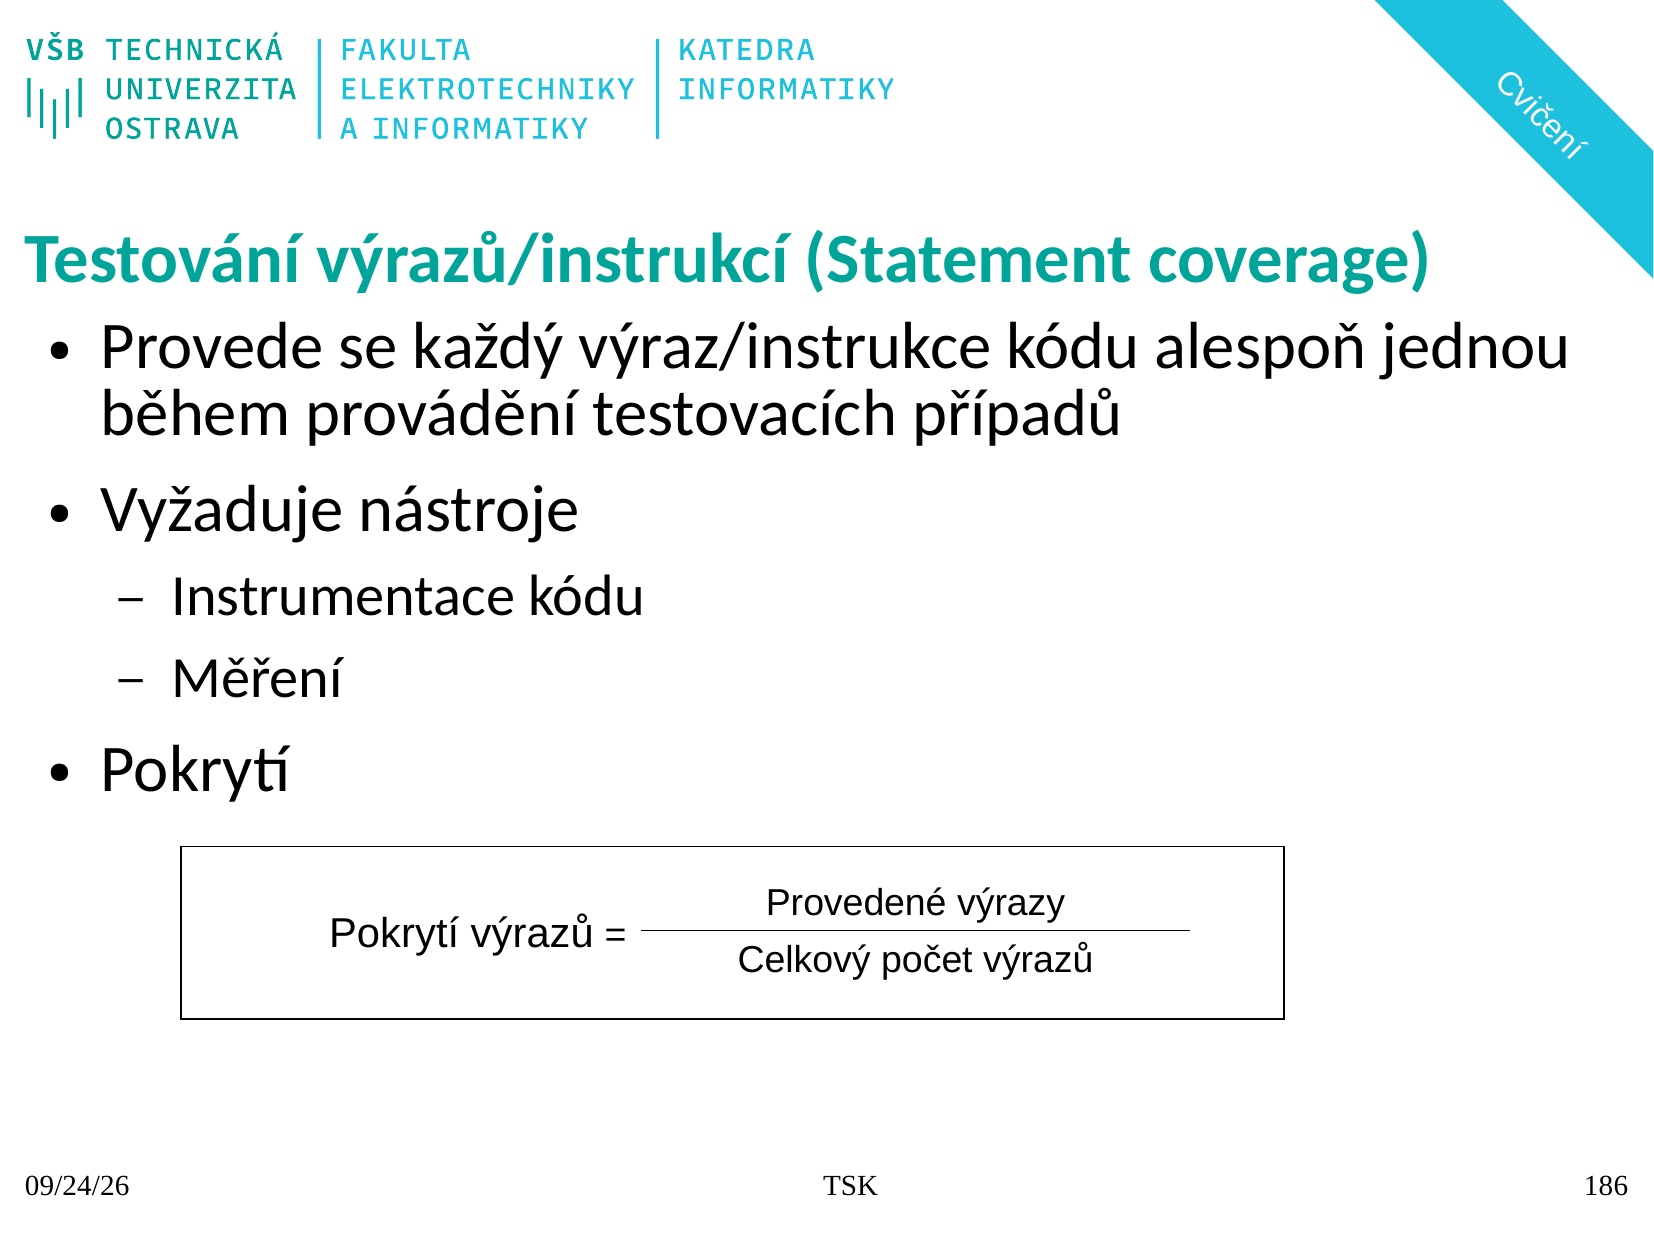

Cvičení
# Testování výrazů/instrukcí (Statement coverage)
Provede se každý výraz/instrukce kódu alespoň jednou během provádění testovacích případů
Vyžaduje nástroje
Instrumentace kódu
Měření
Pokrytí
| Pokrytí výrazů = | Provedené výrazy | |
| --- | --- | --- |
| | Celkový počet výrazů | |
TSK
186